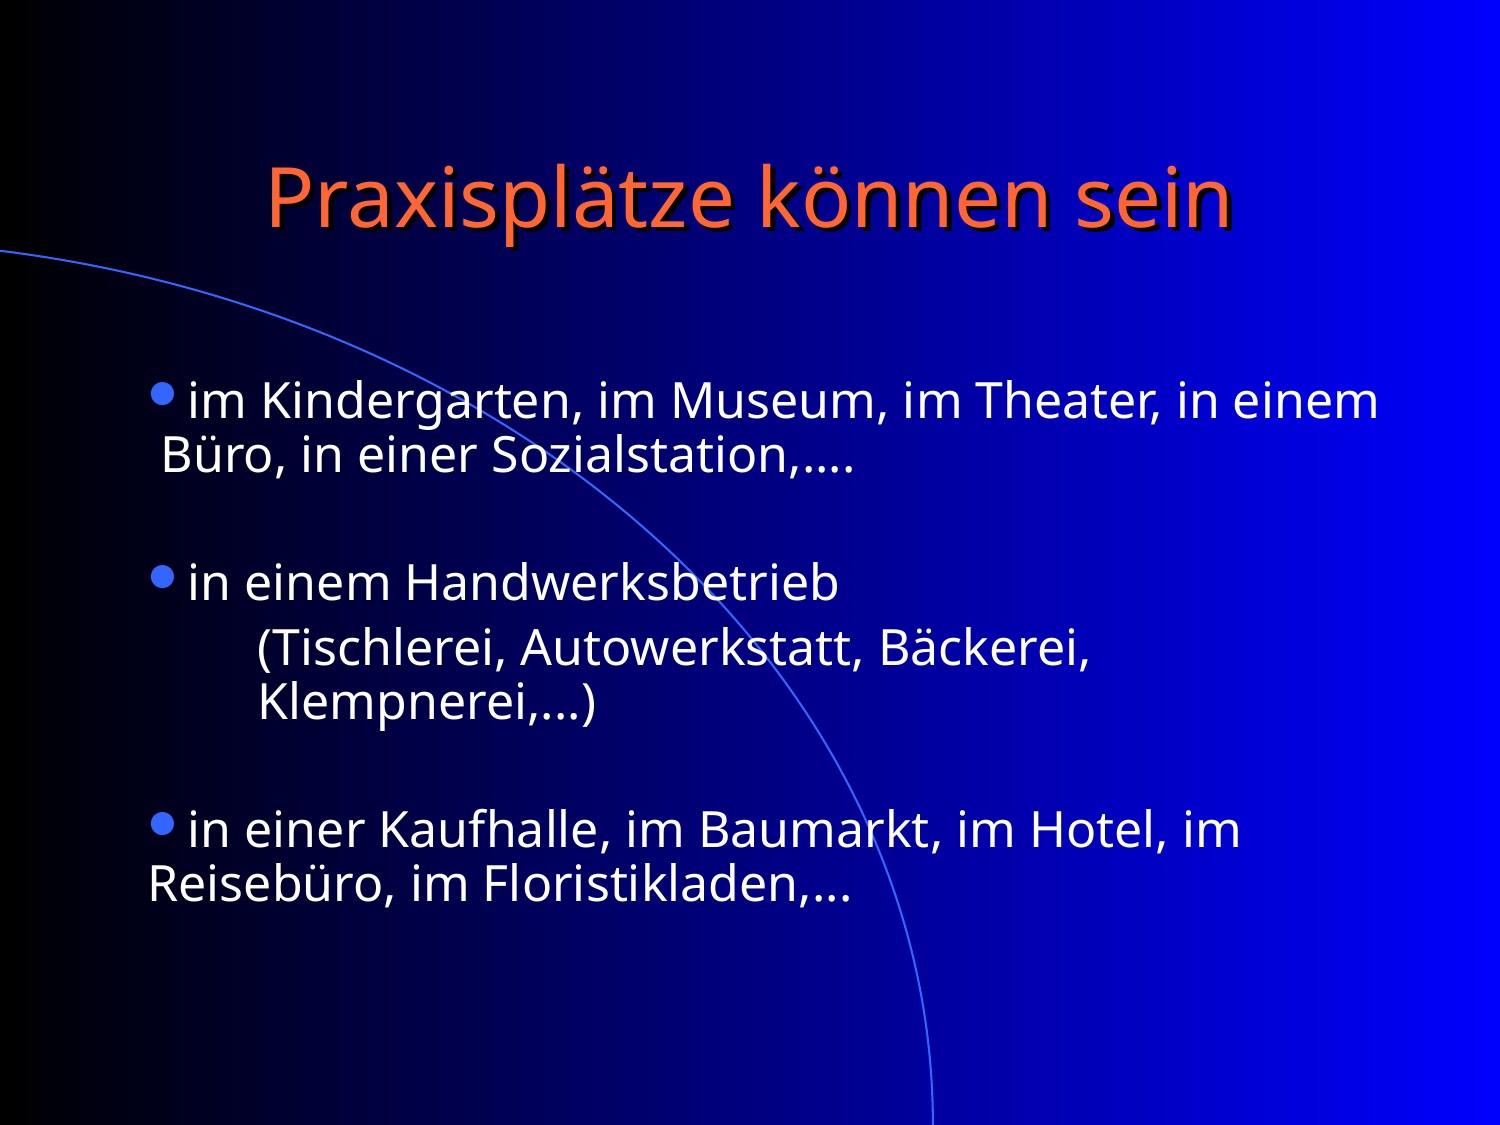

# Praxisplätze können sein
im Kindergarten, im Museum, im Theater, in einem Büro, in einer Sozialstation,....
in einem Handwerksbetrieb
	(Tischlerei, Autowerkstatt, Bäckerei, Klempnerei,...)‏
in einer Kaufhalle, im Baumarkt, im Hotel, im Reisebüro, im Floristikladen,...